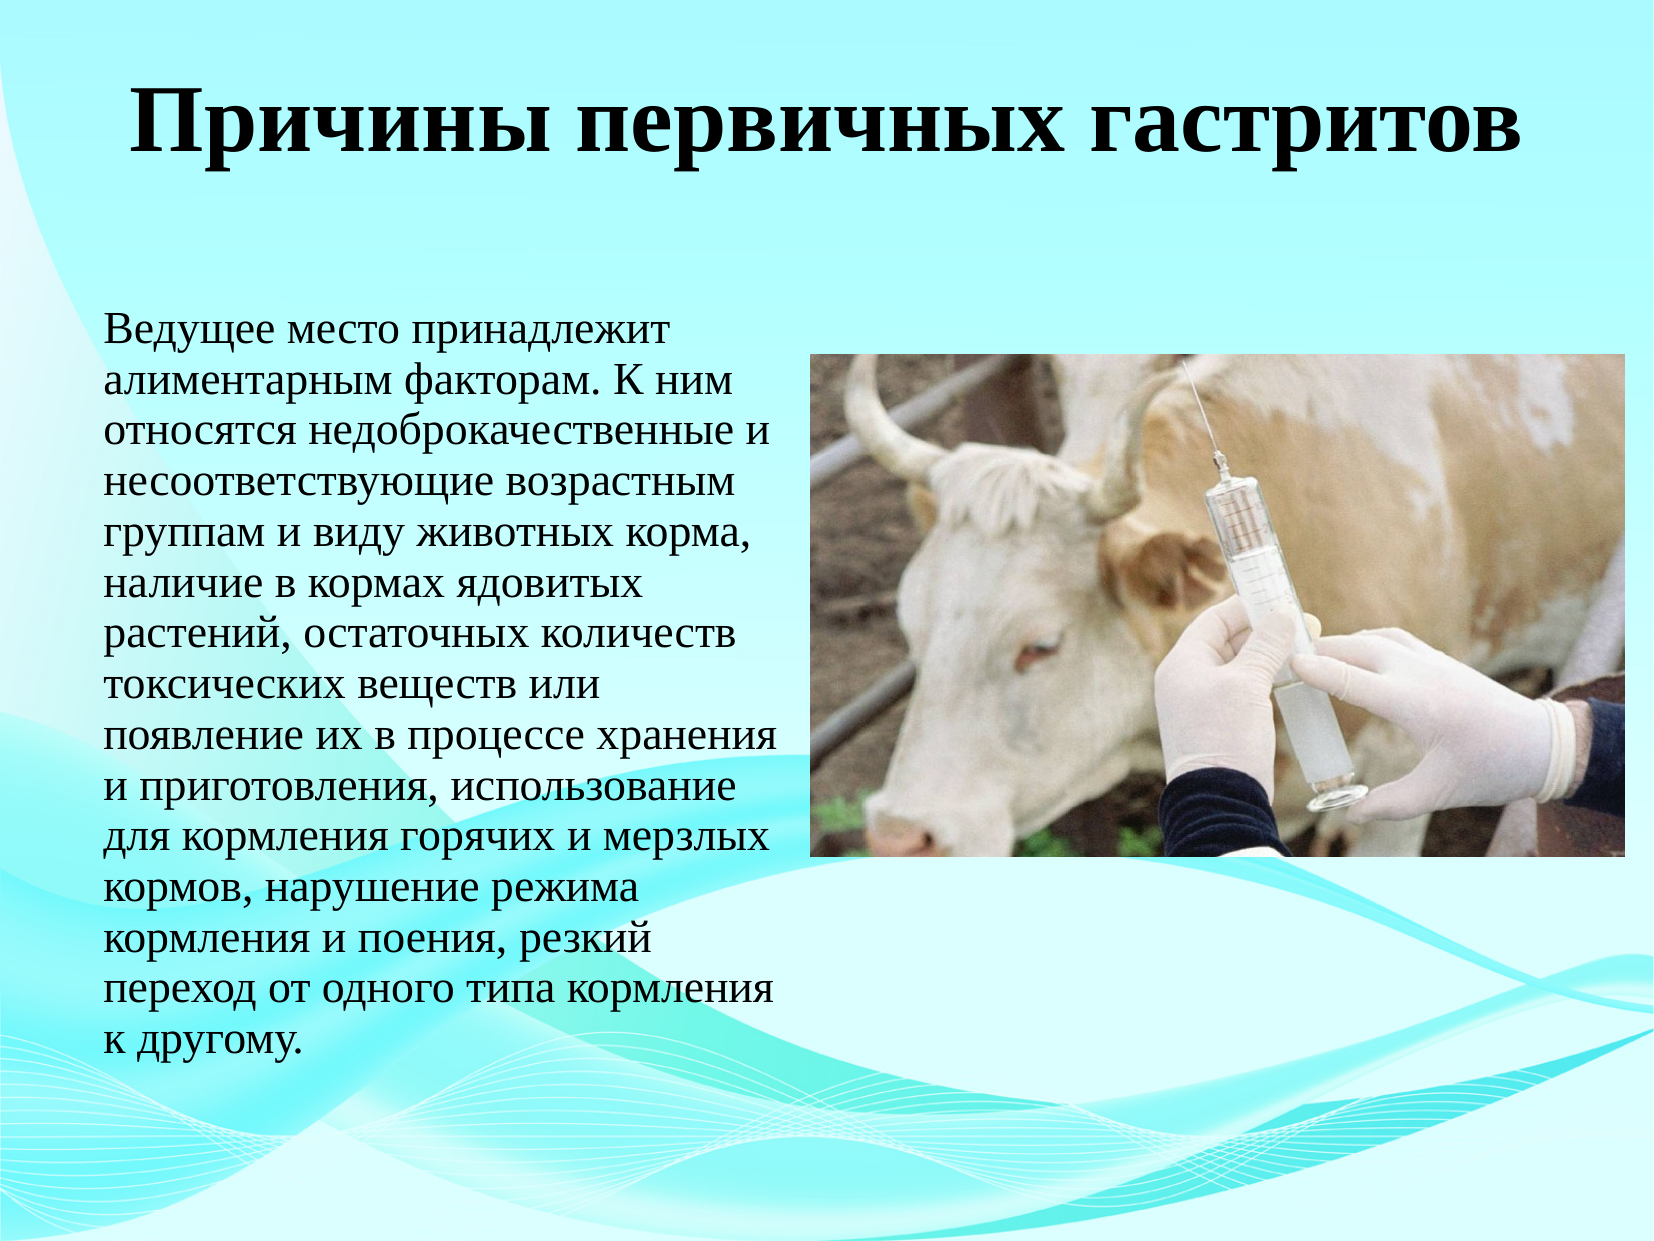

Причины первичных гастритов
Ведущее место принадлежит алиментарным факторам. К ним относятся недоброкачественные и несоответствующие возрастным группам и виду животных корма, наличие в кормах ядовитых растений, остаточных количеств токсических веществ или появление их в процессе хранения и приготовления, использование для кормления горячих и мерзлых кормов, нарушение режима кормления и поения, резкий переход от одного типа кормления к другому.